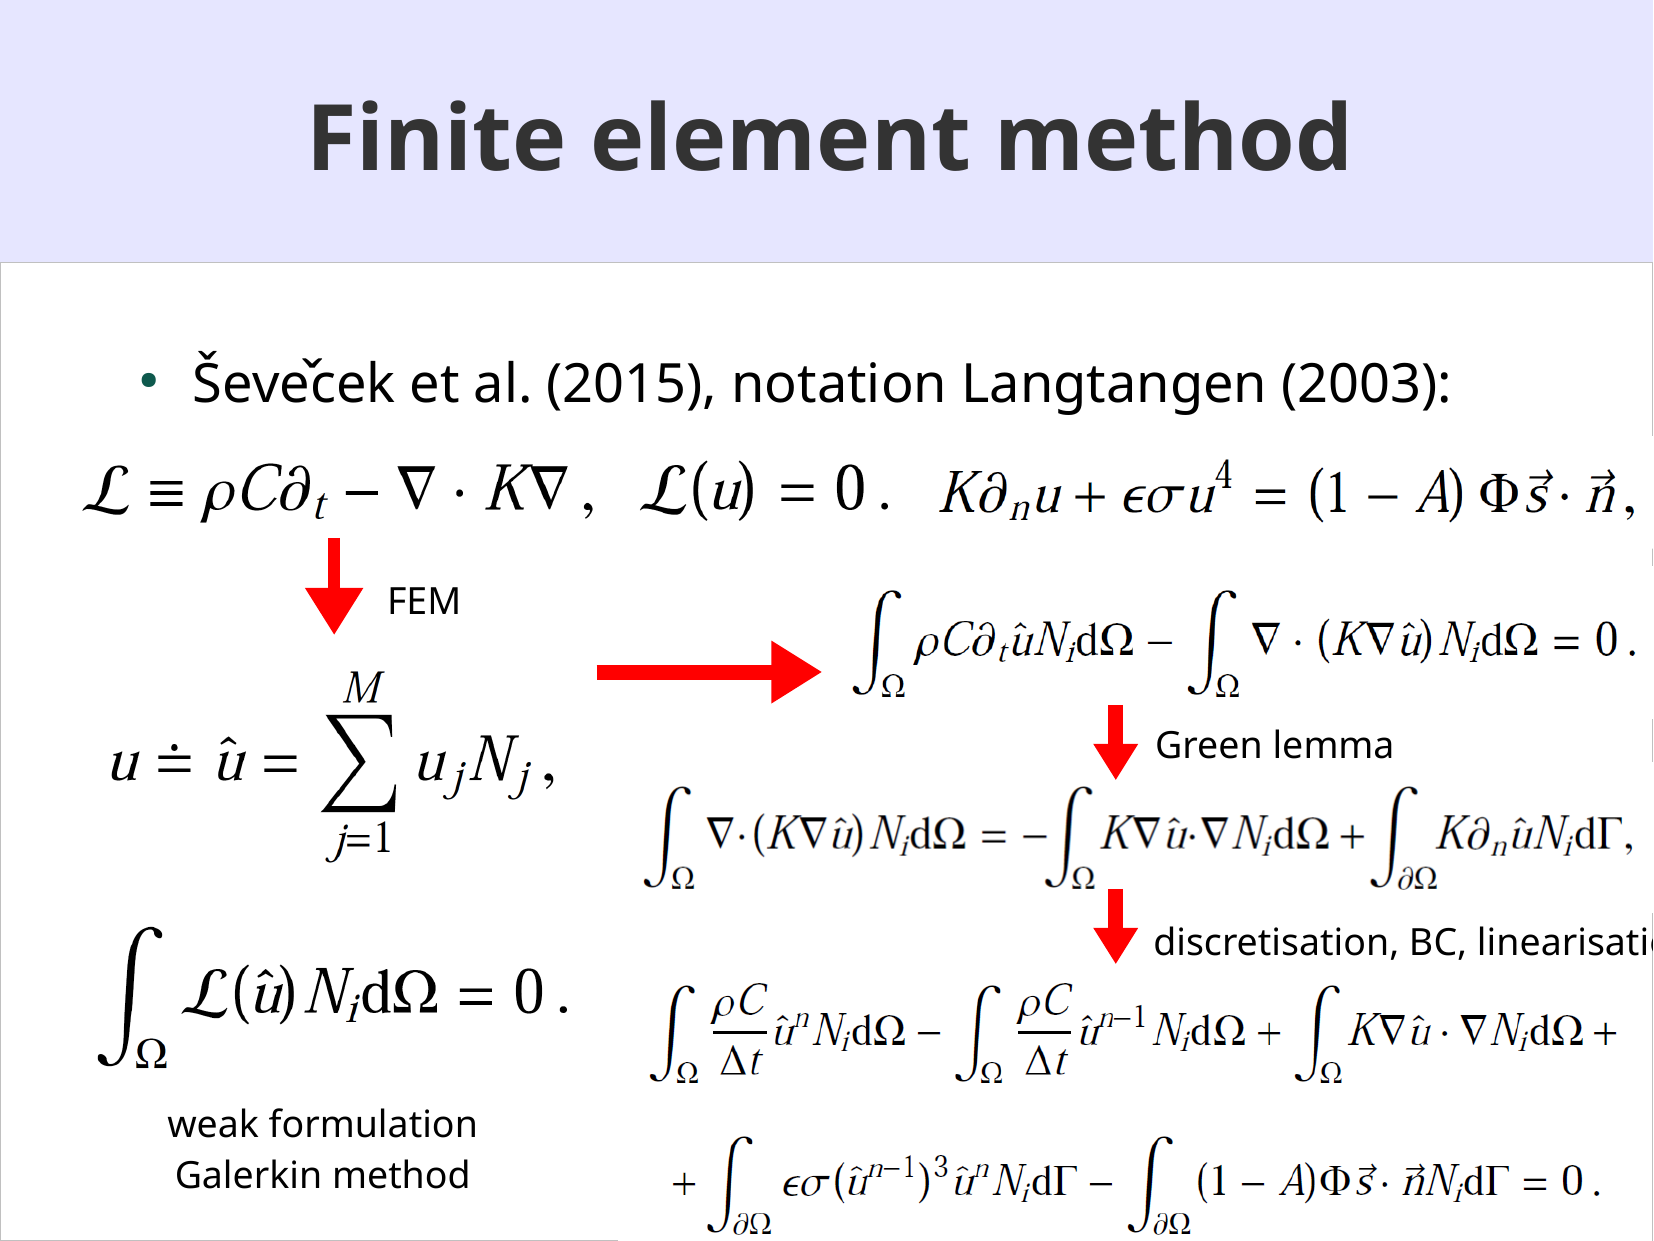

# Finite element method
ˇ
Ševecek et al. (2015), notation Langtangen (2003):
FEM
Green lemma
discretisation, BC, linearisation
weak formulation
Galerkin method